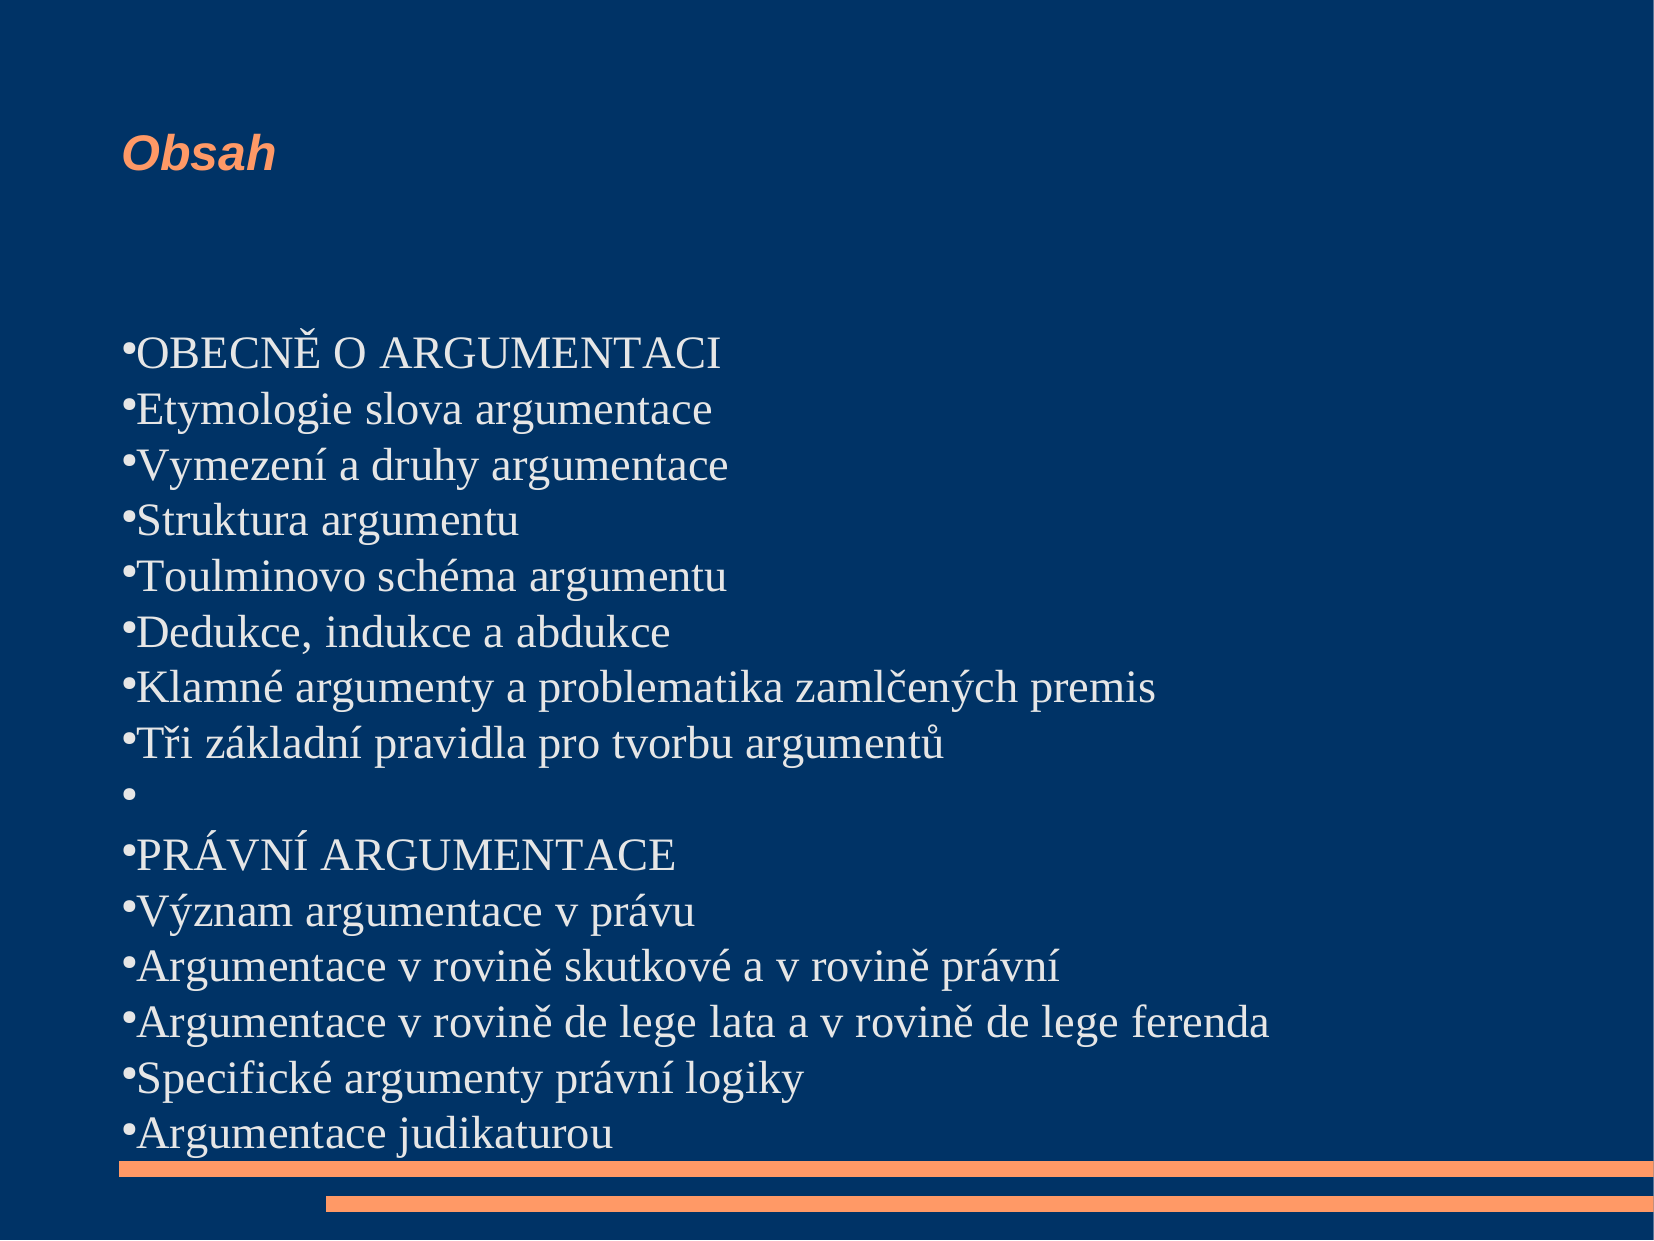

# Obsah
OBECNĚ O ARGUMENTACI
Etymologie slova argumentace
Vymezení a druhy argumentace
Struktura argumentu
Toulminovo schéma argumentu
Dedukce, indukce a abdukce
Klamné argumenty a problematika zamlčených premis
Tři základní pravidla pro tvorbu argumentů
PRÁVNÍ ARGUMENTACE
Význam argumentace v právu
Argumentace v rovině skutkové a v rovině právní
Argumentace v rovině de lege lata a v rovině de lege ferenda
Specifické argumenty právní logiky
Argumentace judikaturou